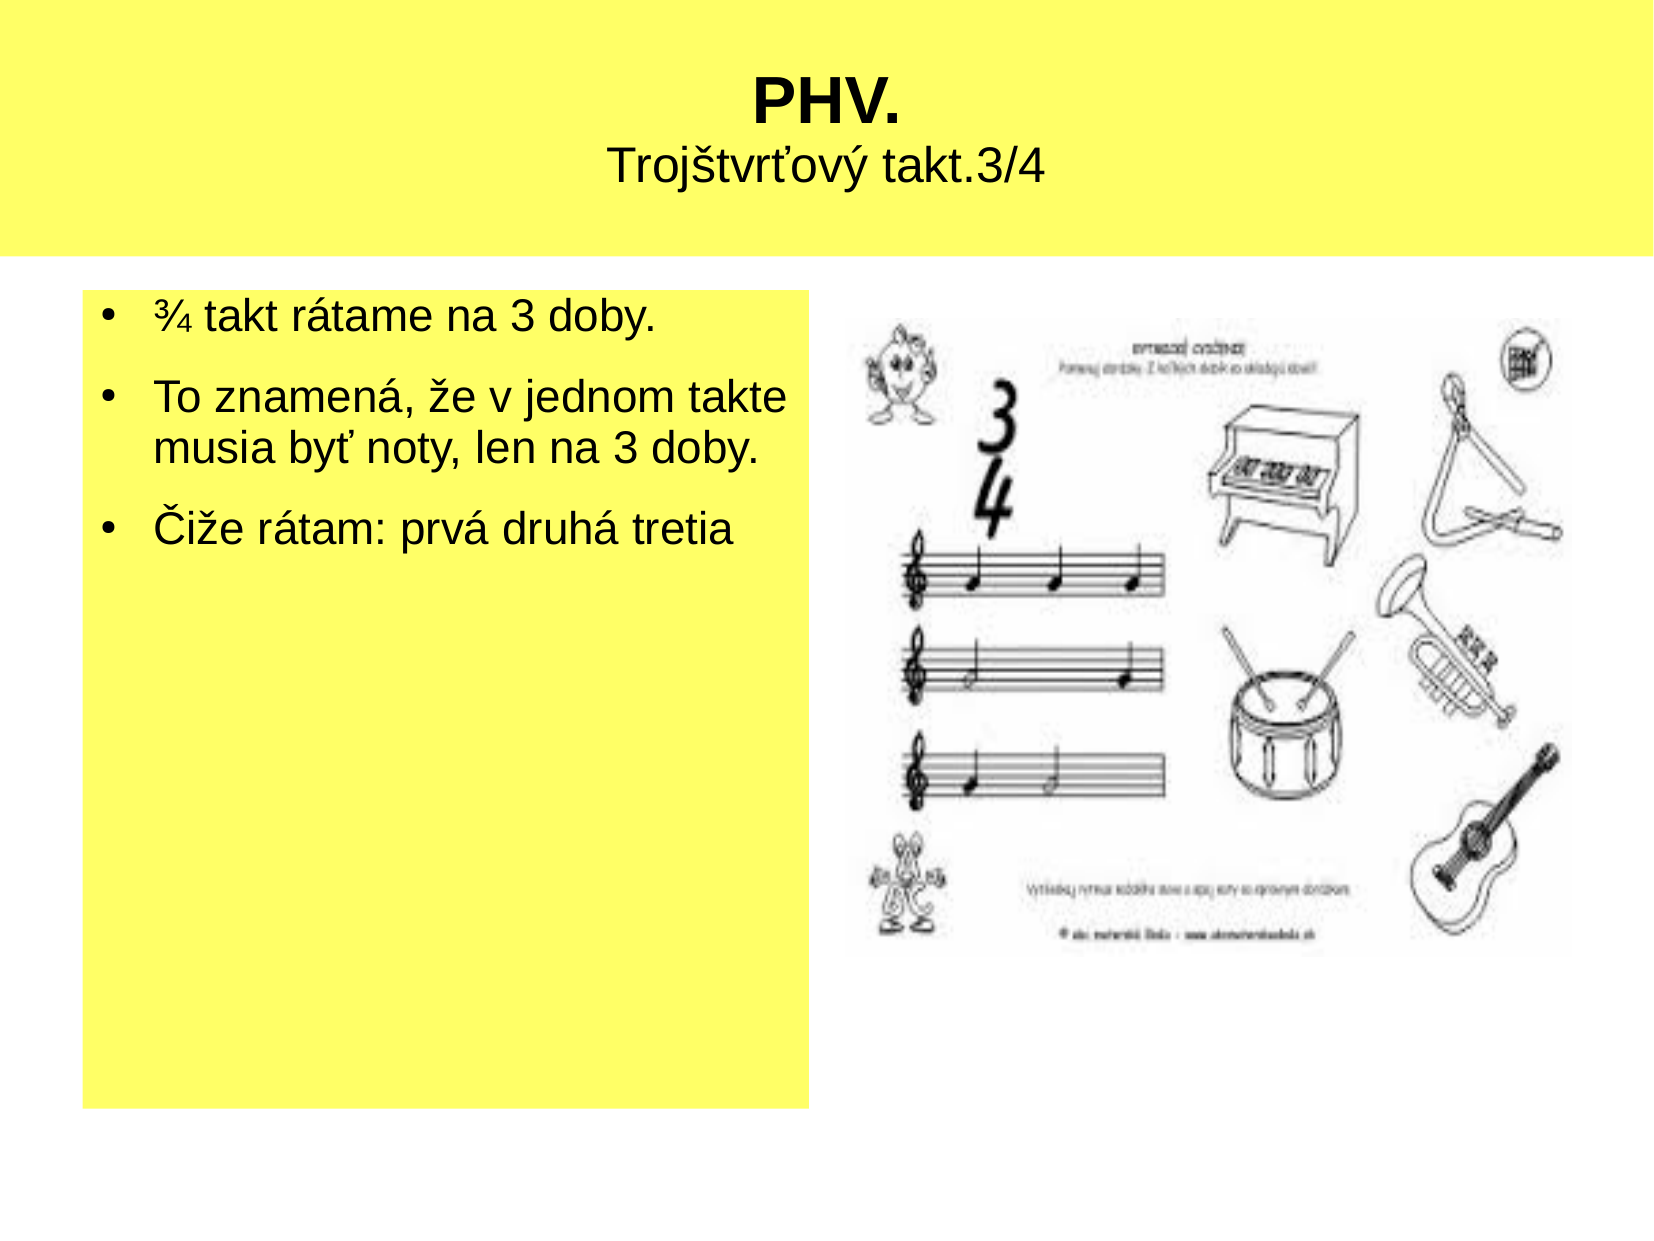

# PHV. Trojštvrťový takt.3/4
¾ takt rátame na 3 doby.
To znamená, že v jednom takte musia byť noty, len na 3 doby.
Čiže rátam: prvá druhá tretia